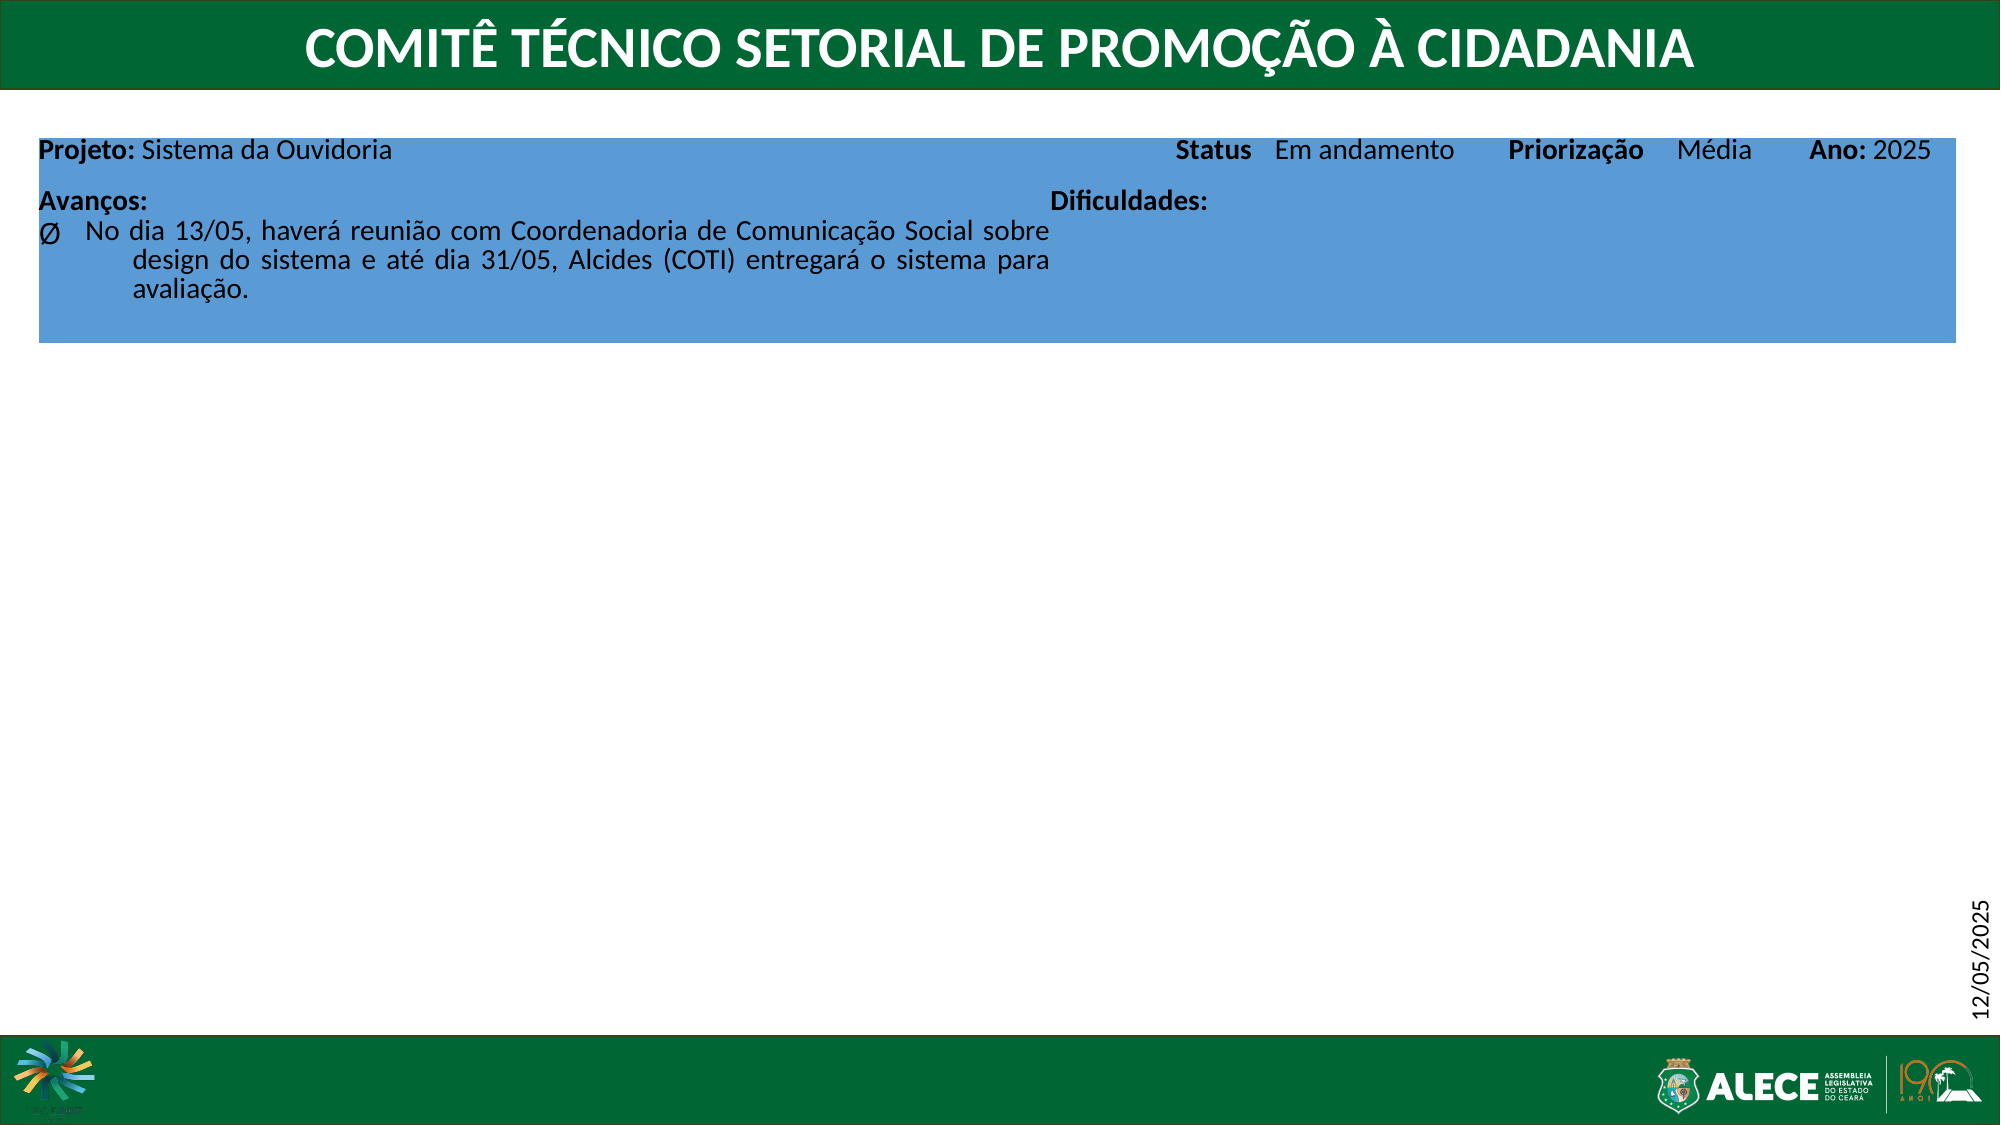

COMITÊ TÉCNICO SETORIAL DE PROMOÇÃO À CIDADANIA
| Projeto: Sistema da Ouvidoria | | Status | Em andamento | Priorização | Média | Ano: 2025 |
| --- | --- | --- | --- | --- | --- | --- |
| Avanços: No dia 13/05, haverá reunião com Coordenadoria de Comunicação Social sobre design do sistema e até dia 31/05, Alcides (COTI) entregará o sistema para avaliação. | Dificuldades: | | | | | |
12/05/2025